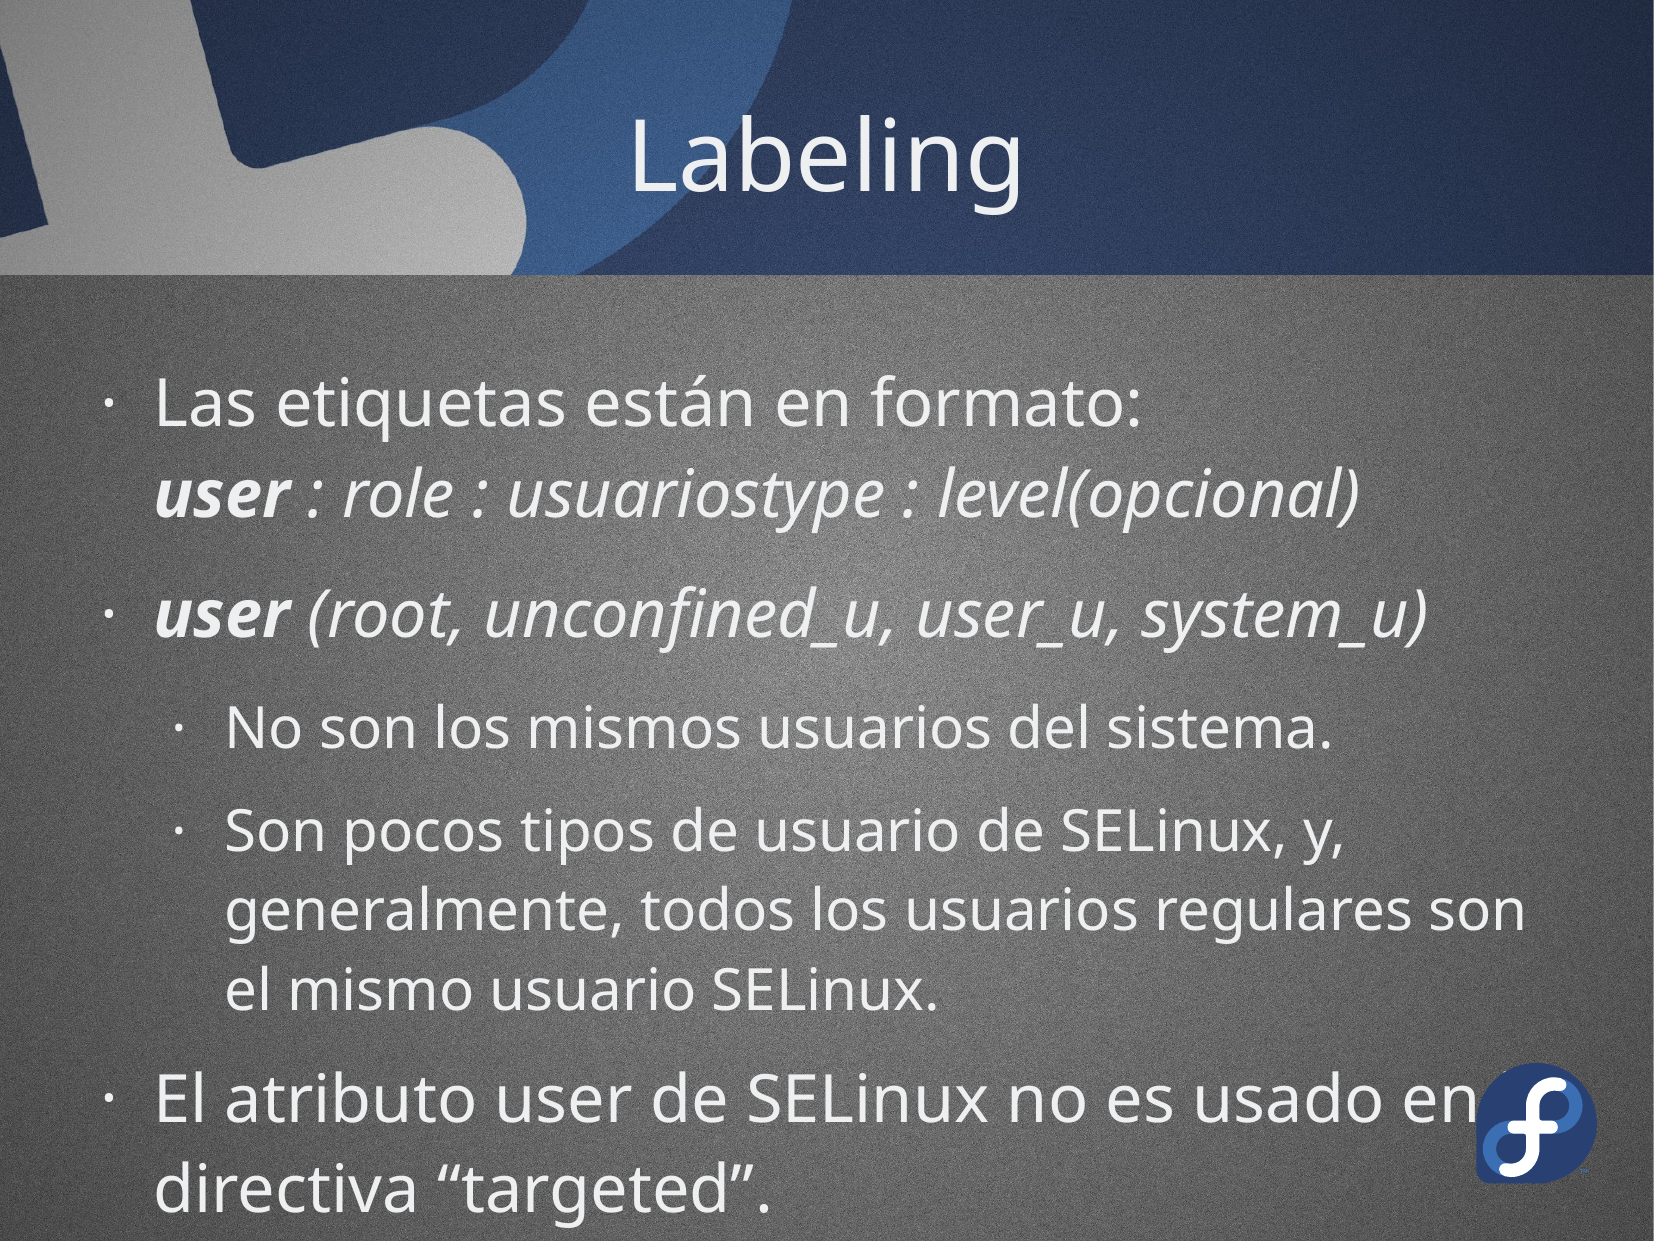

# Labeling
Las etiquetas están en formato:
user : role : usuariostype : level(opcional)
user (root, unconfined_u, user_u, system_u)
No son los mismos usuarios del sistema.
Son pocos tipos de usuario de SELinux, y, generalmente, todos los usuarios regulares son el mismo usuario SELinux.
El atributo user de SELinux no es usado en la directiva “targeted”.